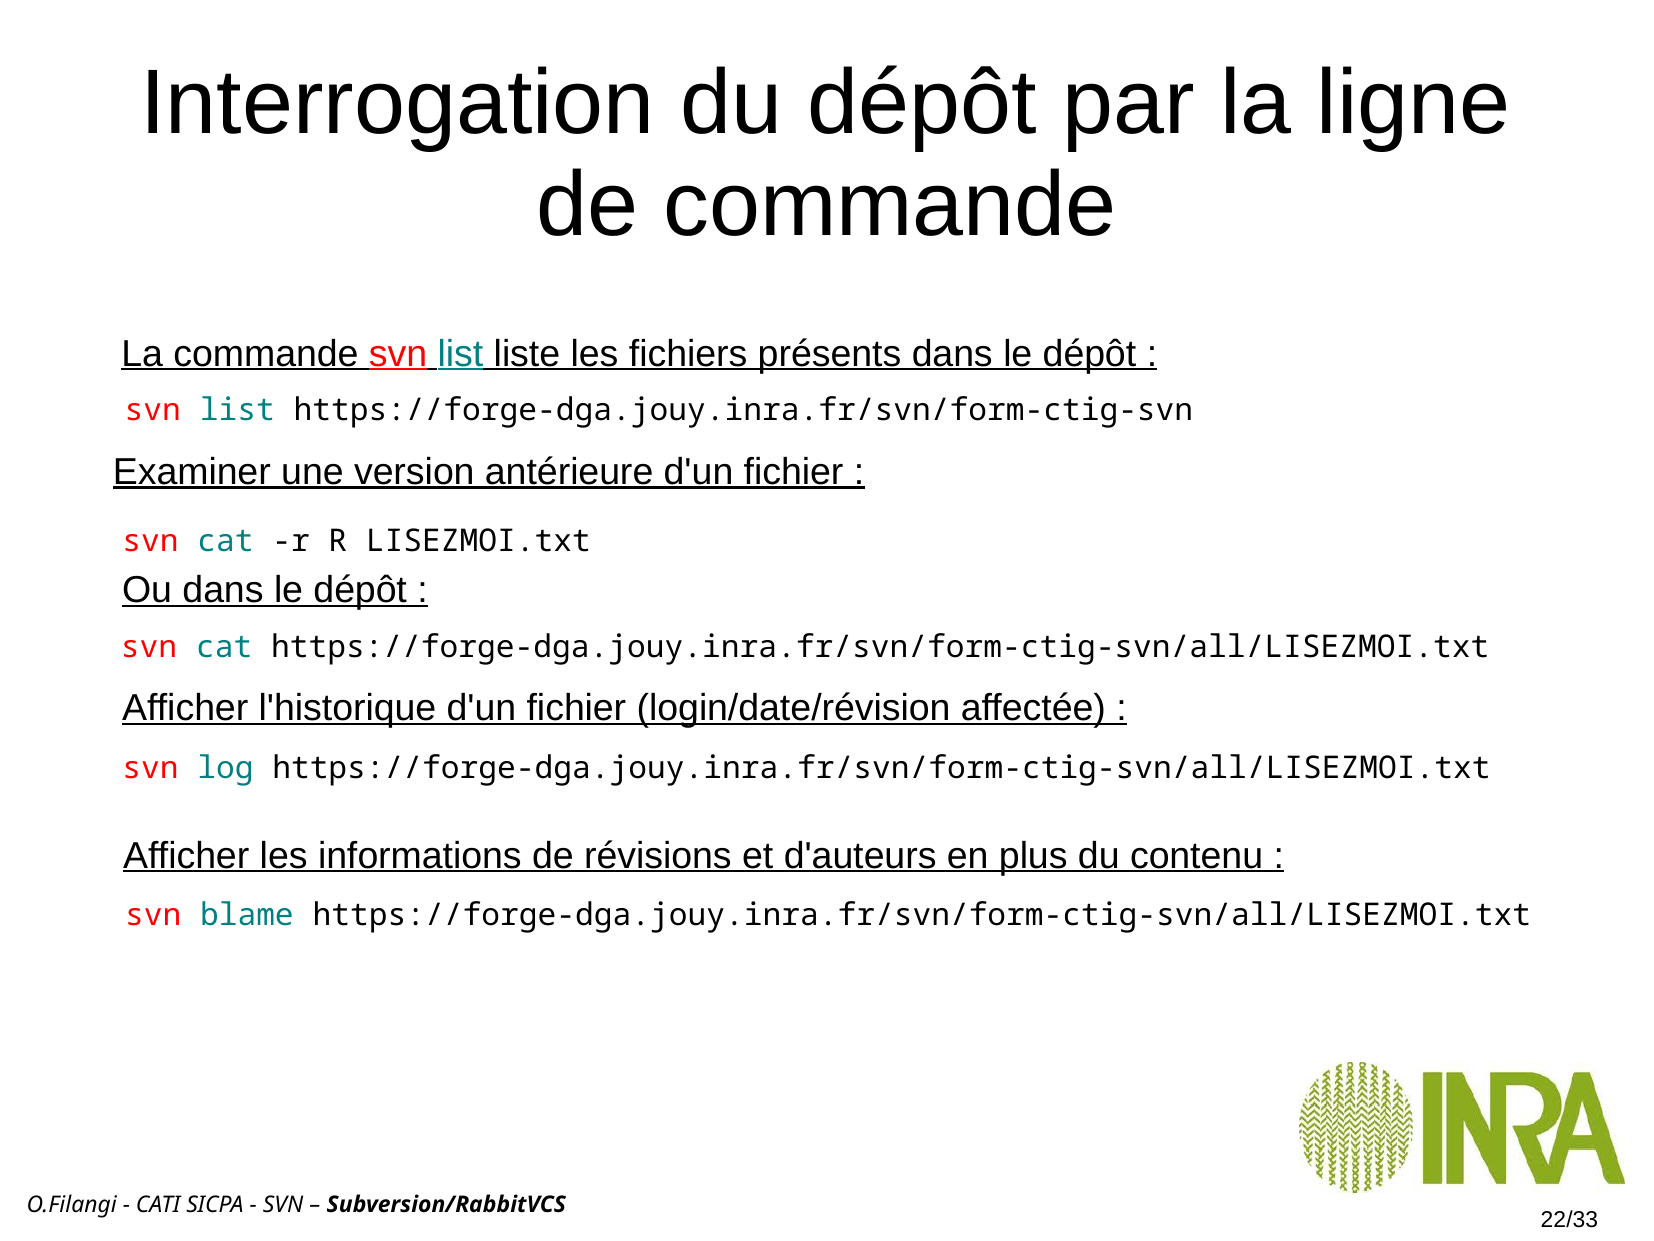

# Interrogation du dépôt par la ligne de commande
La commande svn list liste les fichiers présents dans le dépôt :
svn list https://forge-dga.jouy.inra.fr/svn/form-ctig-svn
Examiner une version antérieure d'un fichier :
svn cat -r R LISEZMOI.txt
Ou dans le dépôt :
svn cat https://forge-dga.jouy.inra.fr/svn/form-ctig-svn/all/LISEZMOI.txt
Afficher l'historique d'un fichier (login/date/révision affectée) :
svn log https://forge-dga.jouy.inra.fr/svn/form-ctig-svn/all/LISEZMOI.txt
Afficher les informations de révisions et d'auteurs en plus du contenu :
svn blame https://forge-dga.jouy.inra.fr/svn/form-ctig-svn/all/LISEZMOI.txt
 O.Filangi - CATI SICPA - SVN – Subversion/RabbitVCS